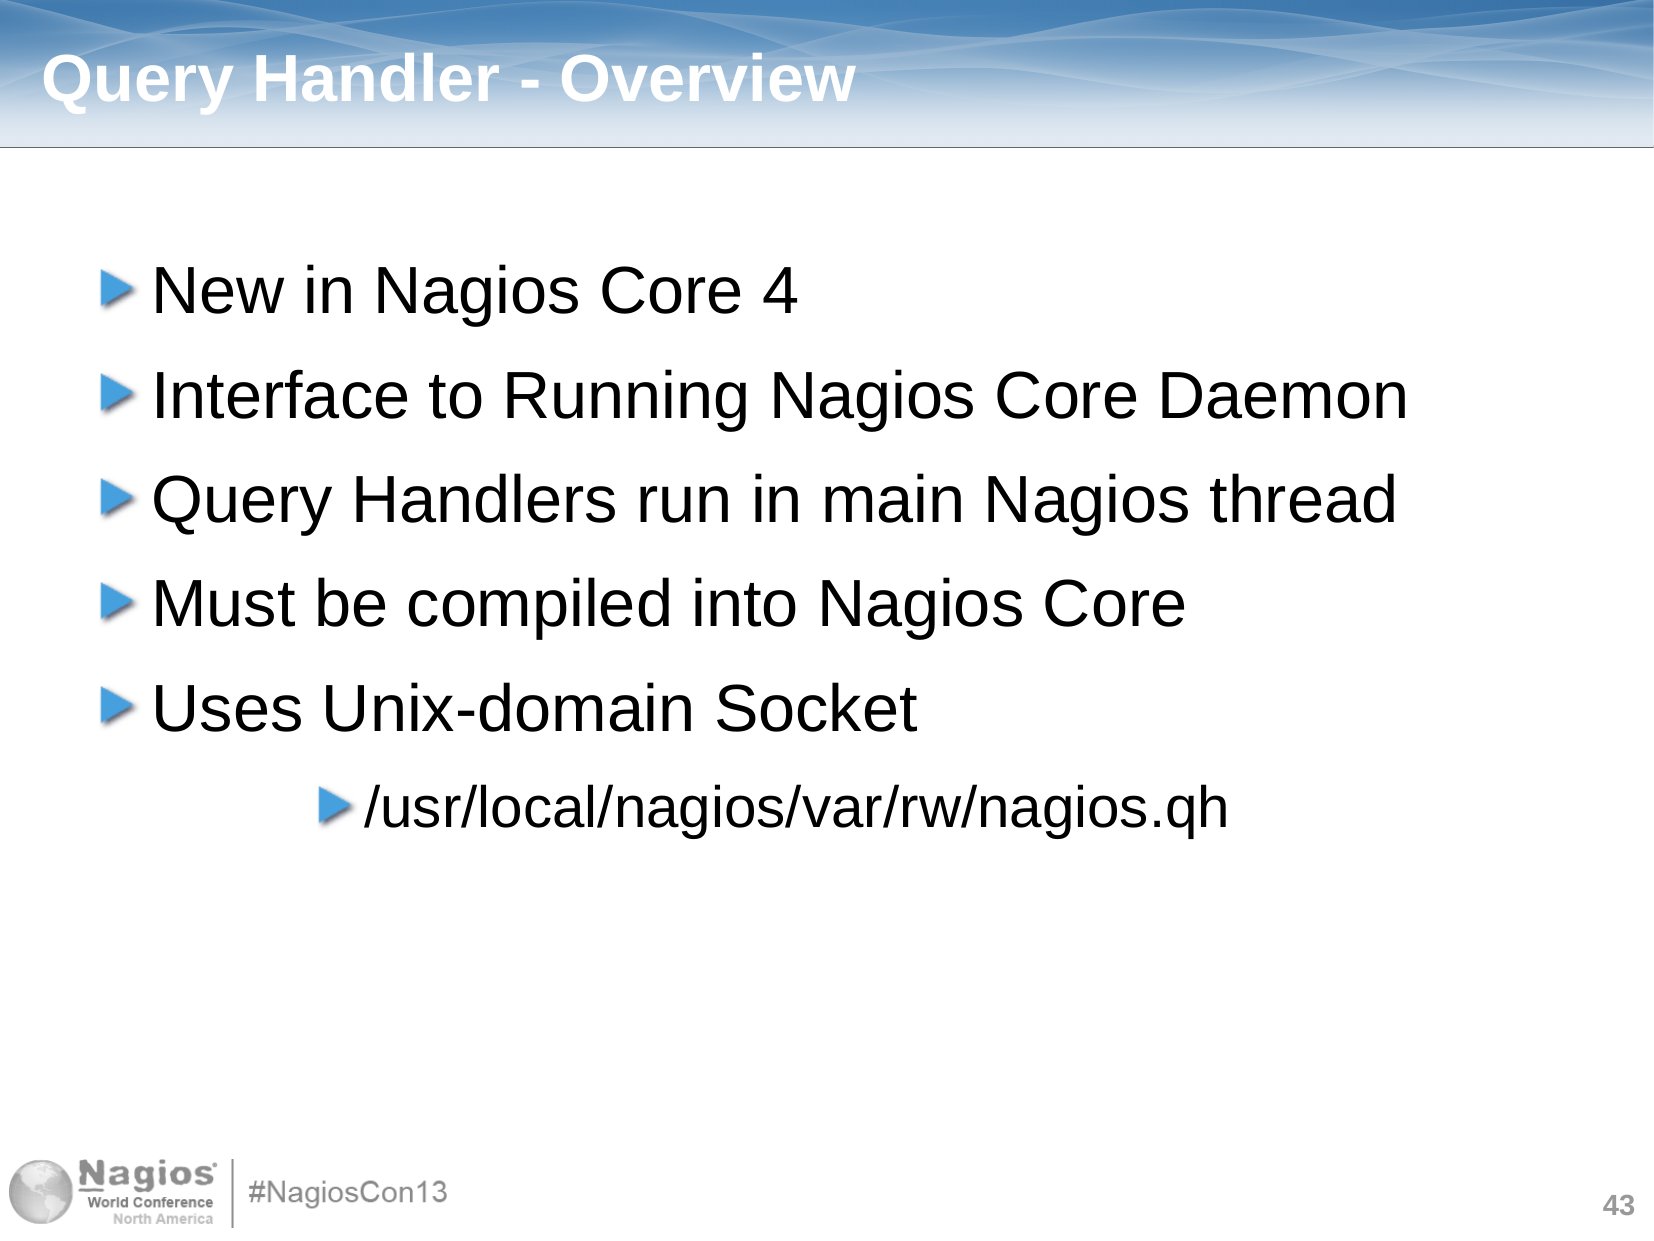

# Query Handler - Overview
New in Nagios Core 4
Interface to Running Nagios Core Daemon
Query Handlers run in main Nagios thread
Must be compiled into Nagios Core
Uses Unix-domain Socket
/usr/local/nagios/var/rw/nagios.qh
43